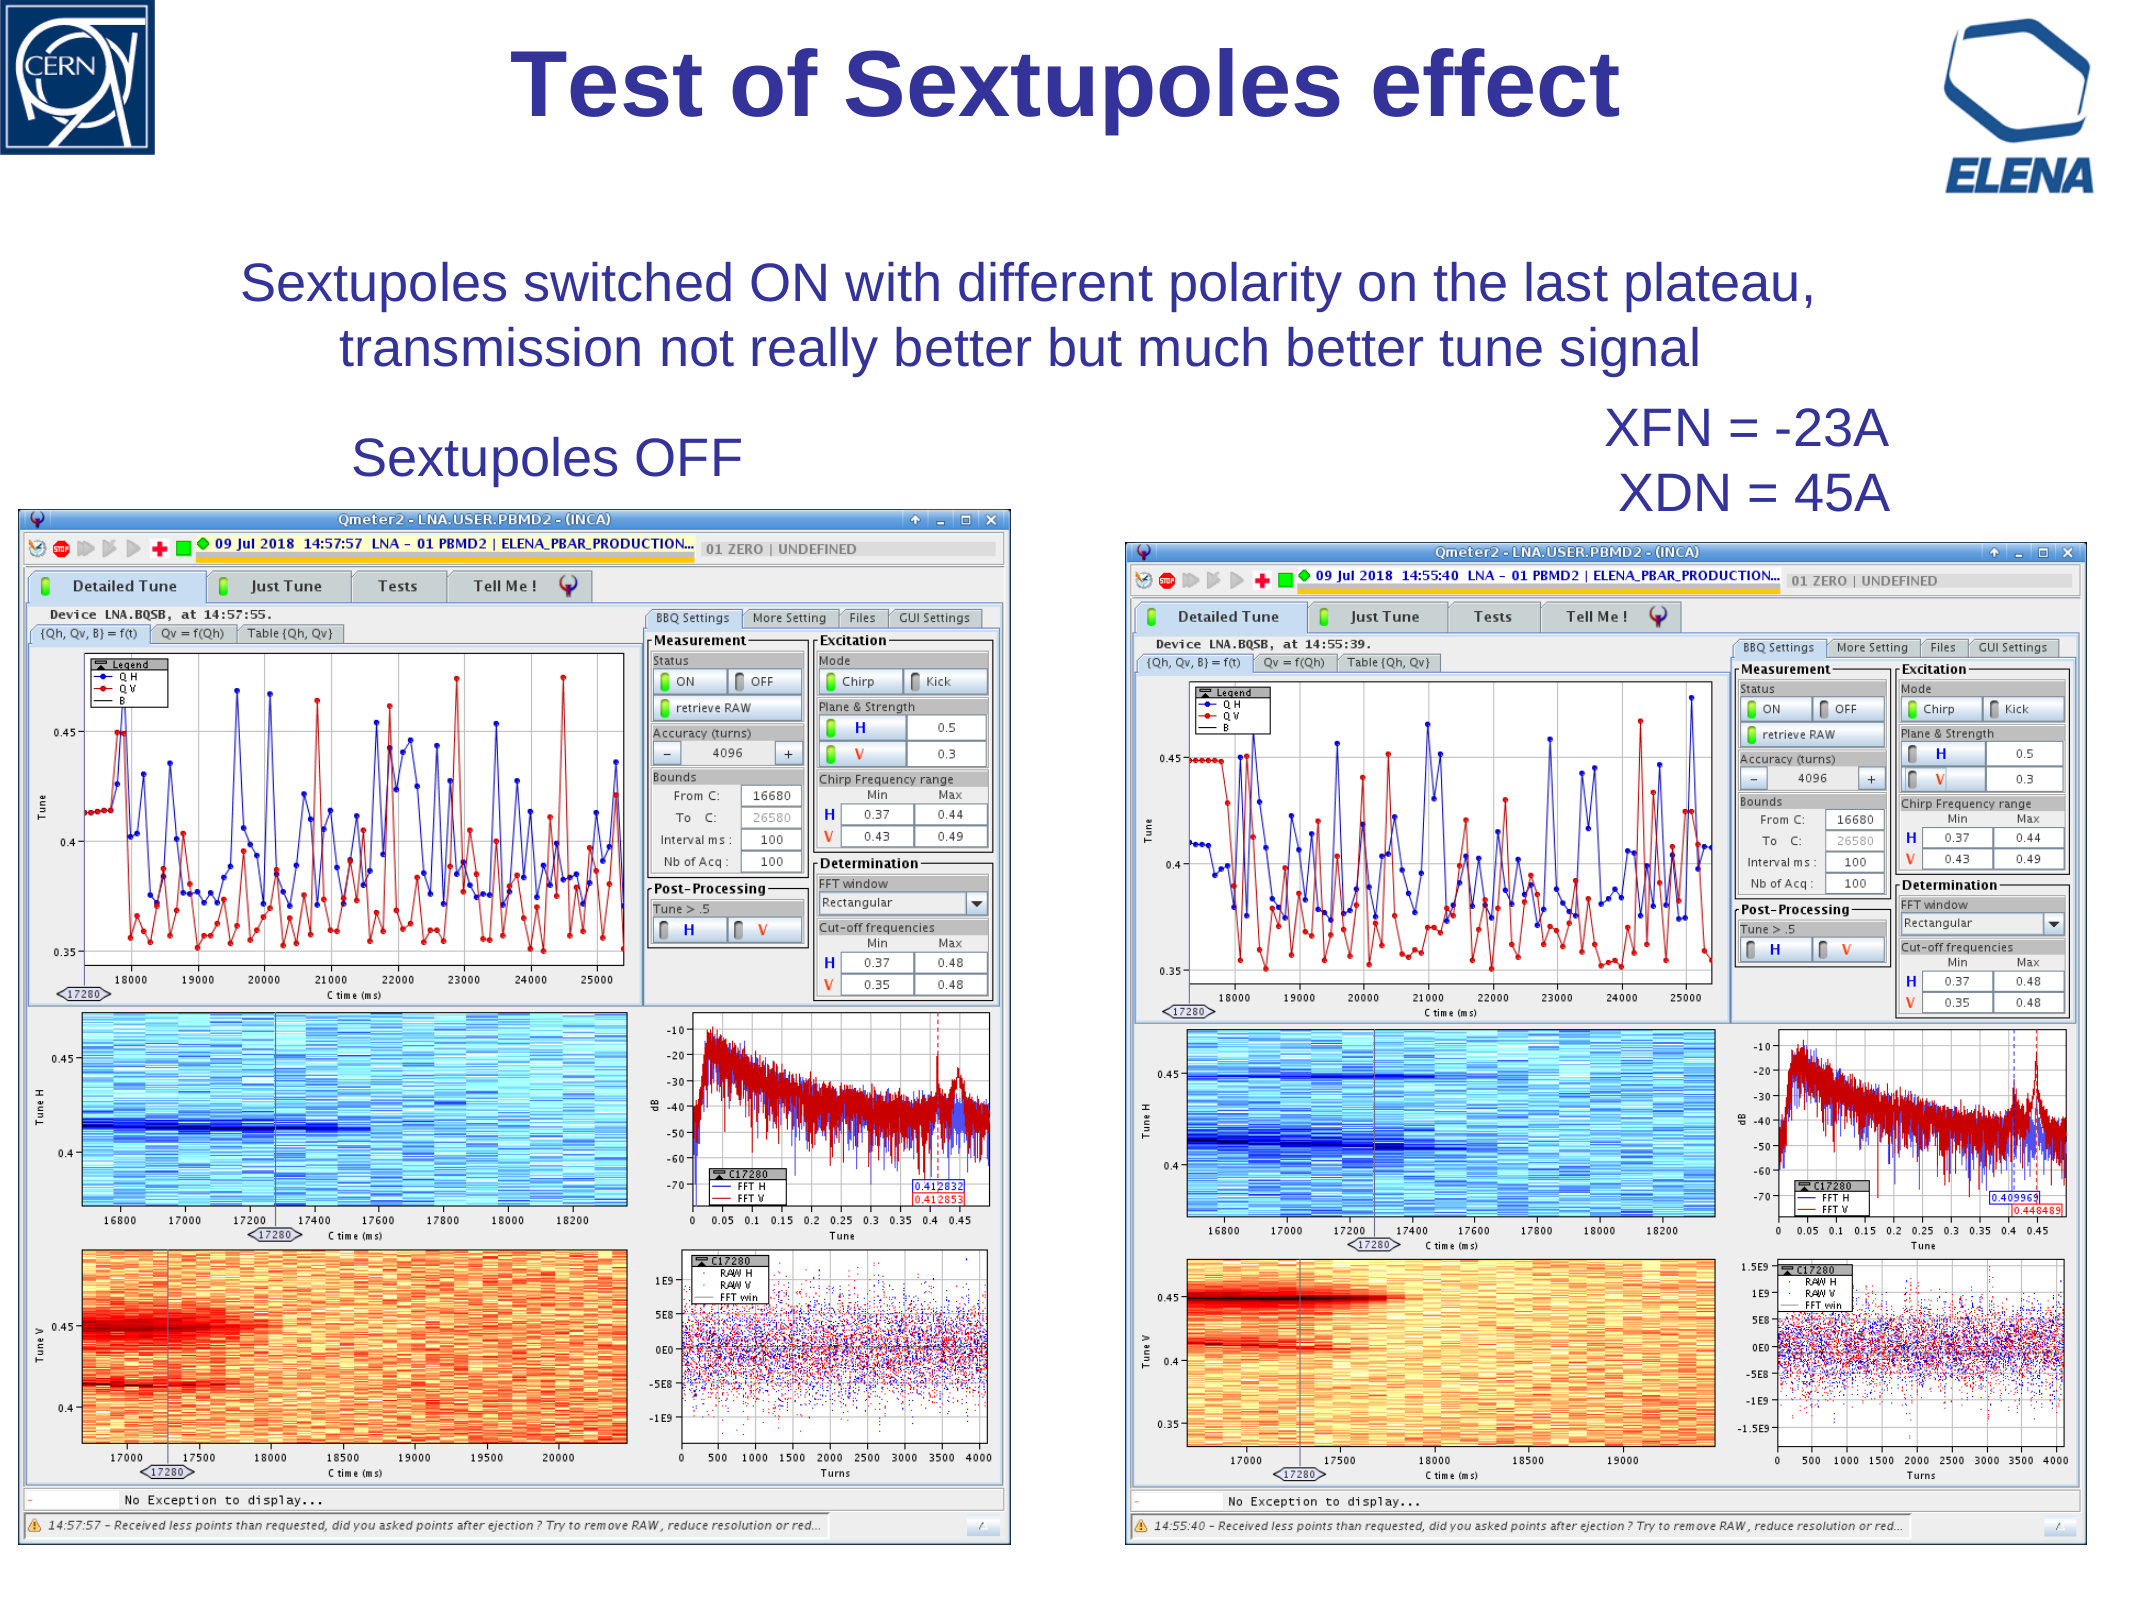

# Test of Sextupoles effect
Sextupoles switched ON with different polarity on the last plateau, transmission not really better but much better tune signal
XFN = -23A
XDN = 45A
Sextupoles OFF